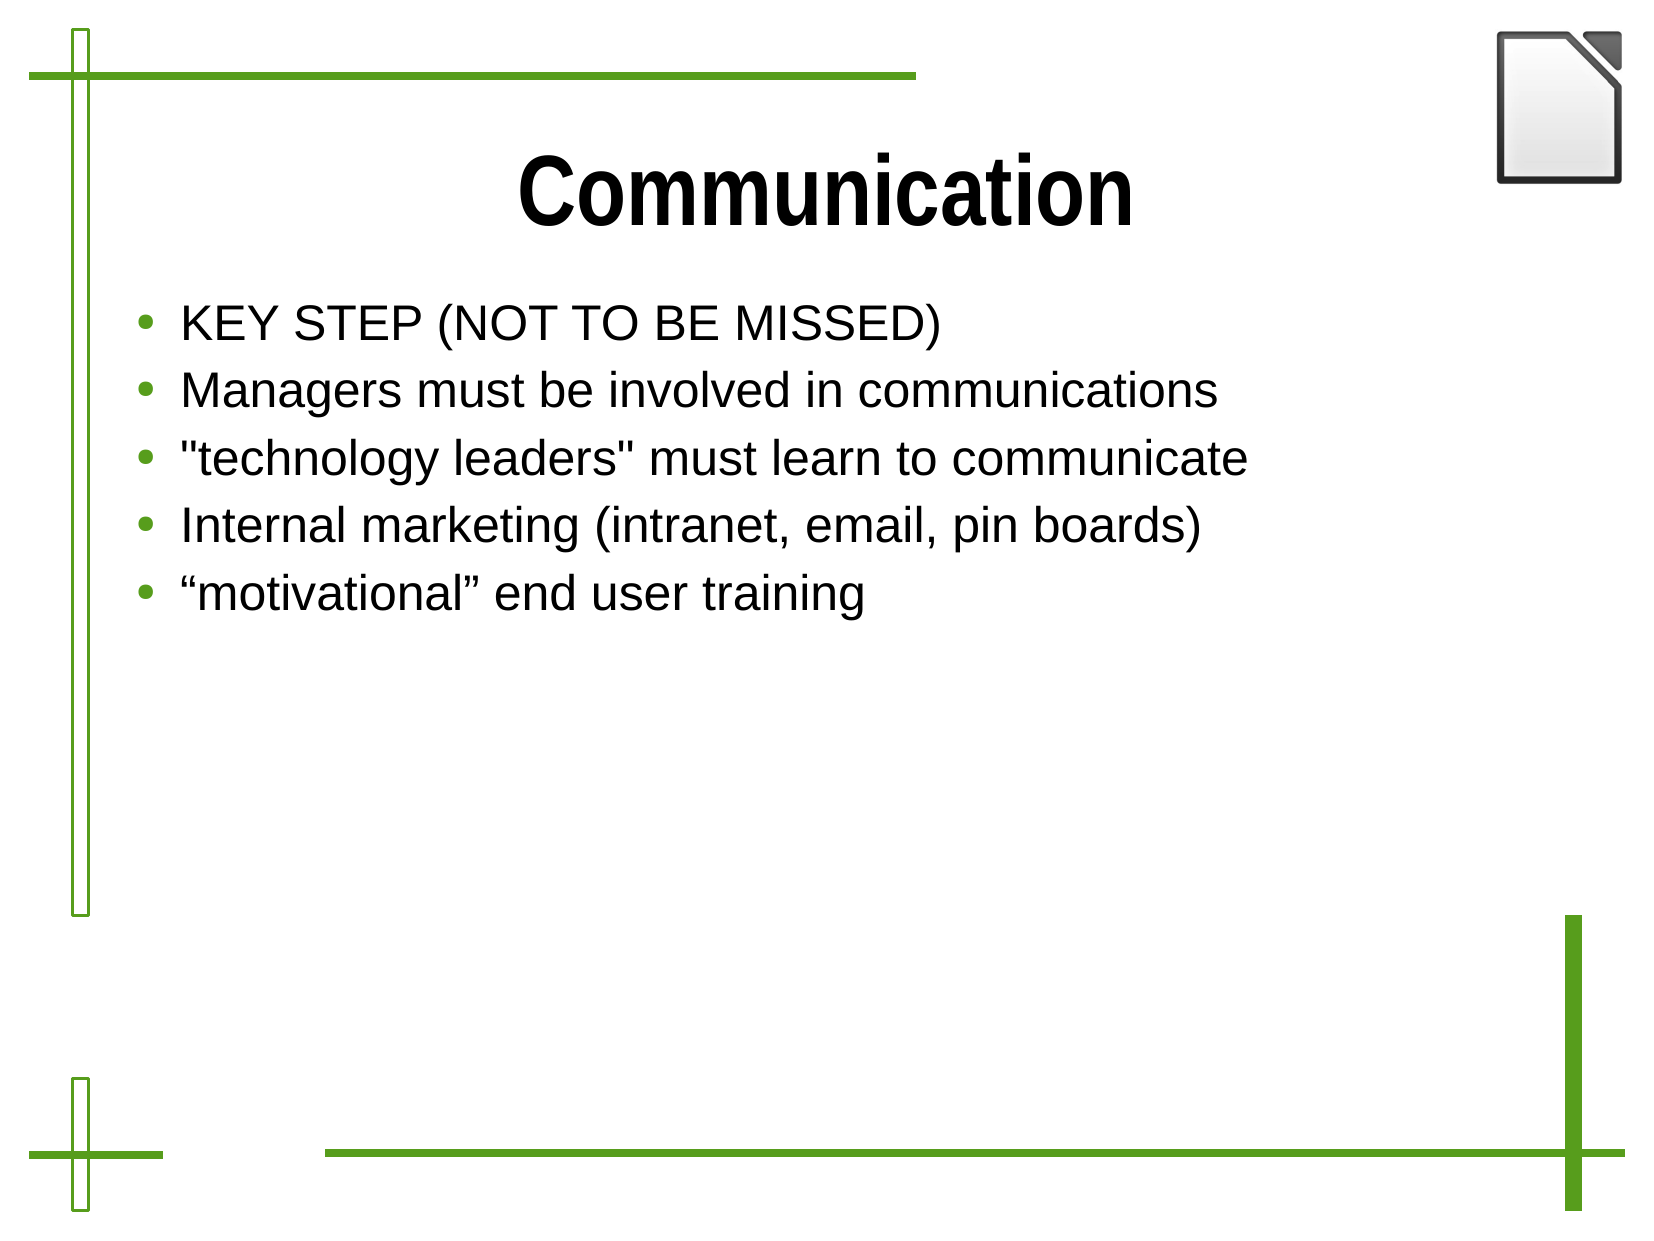

# Communication
KEY STEP (NOT TO BE MISSED)
Managers must be involved in communications
"technology leaders" must learn to communicate
Internal marketing (intranet, email, pin boards)
“motivational” end user training